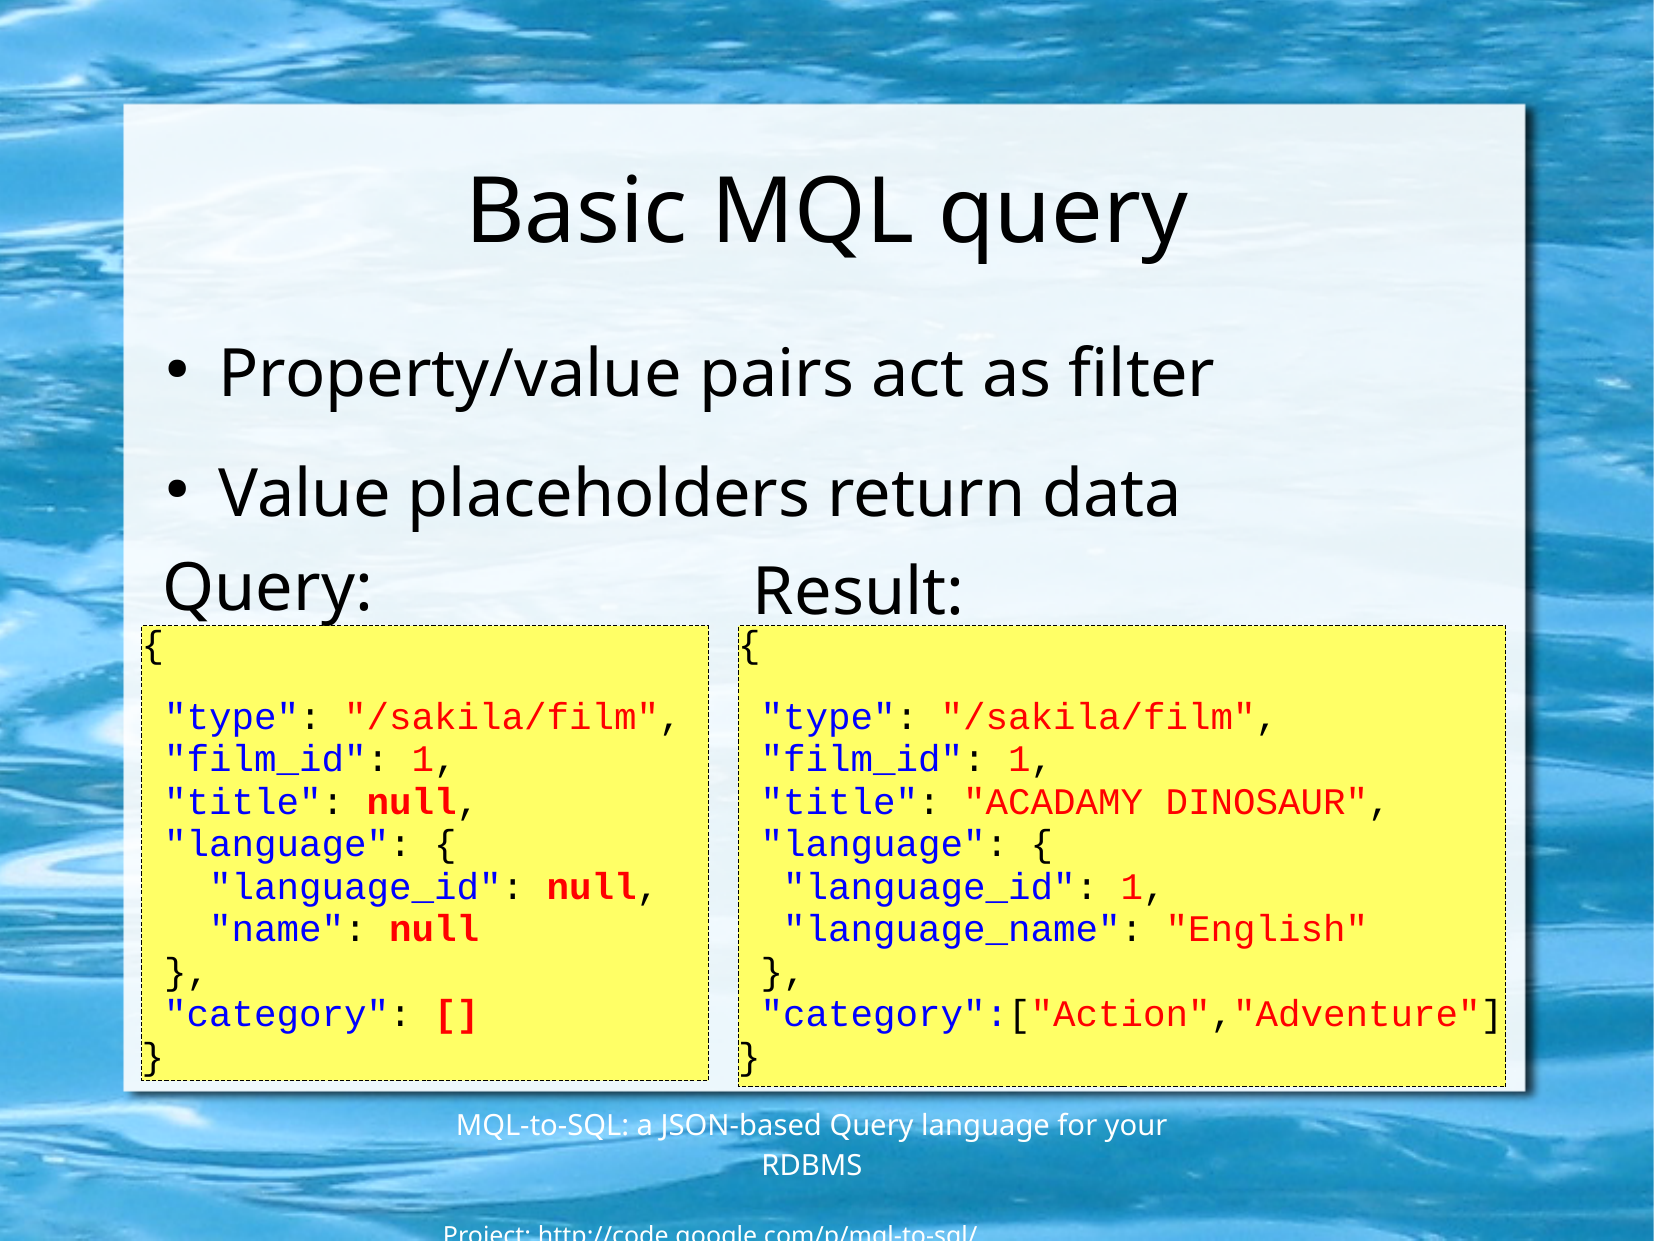

# Basic MQL query
Property/value pairs act as filter
Value placeholders return data
Query:
Result:
{
 "type": "/sakila/film",
 "film_id": 1,
 "title": null,
 "language": {
 "language_id": null,
 "name": null
 },
 "category": []
}
{
 "type": "/sakila/film",
 "film_id": 1,
 "title": "ACADAMY DINOSAUR",
 "language": {
 "language_id": 1,
 "language_name": "English"
 },
 "category":["Action","Adventure"]
}